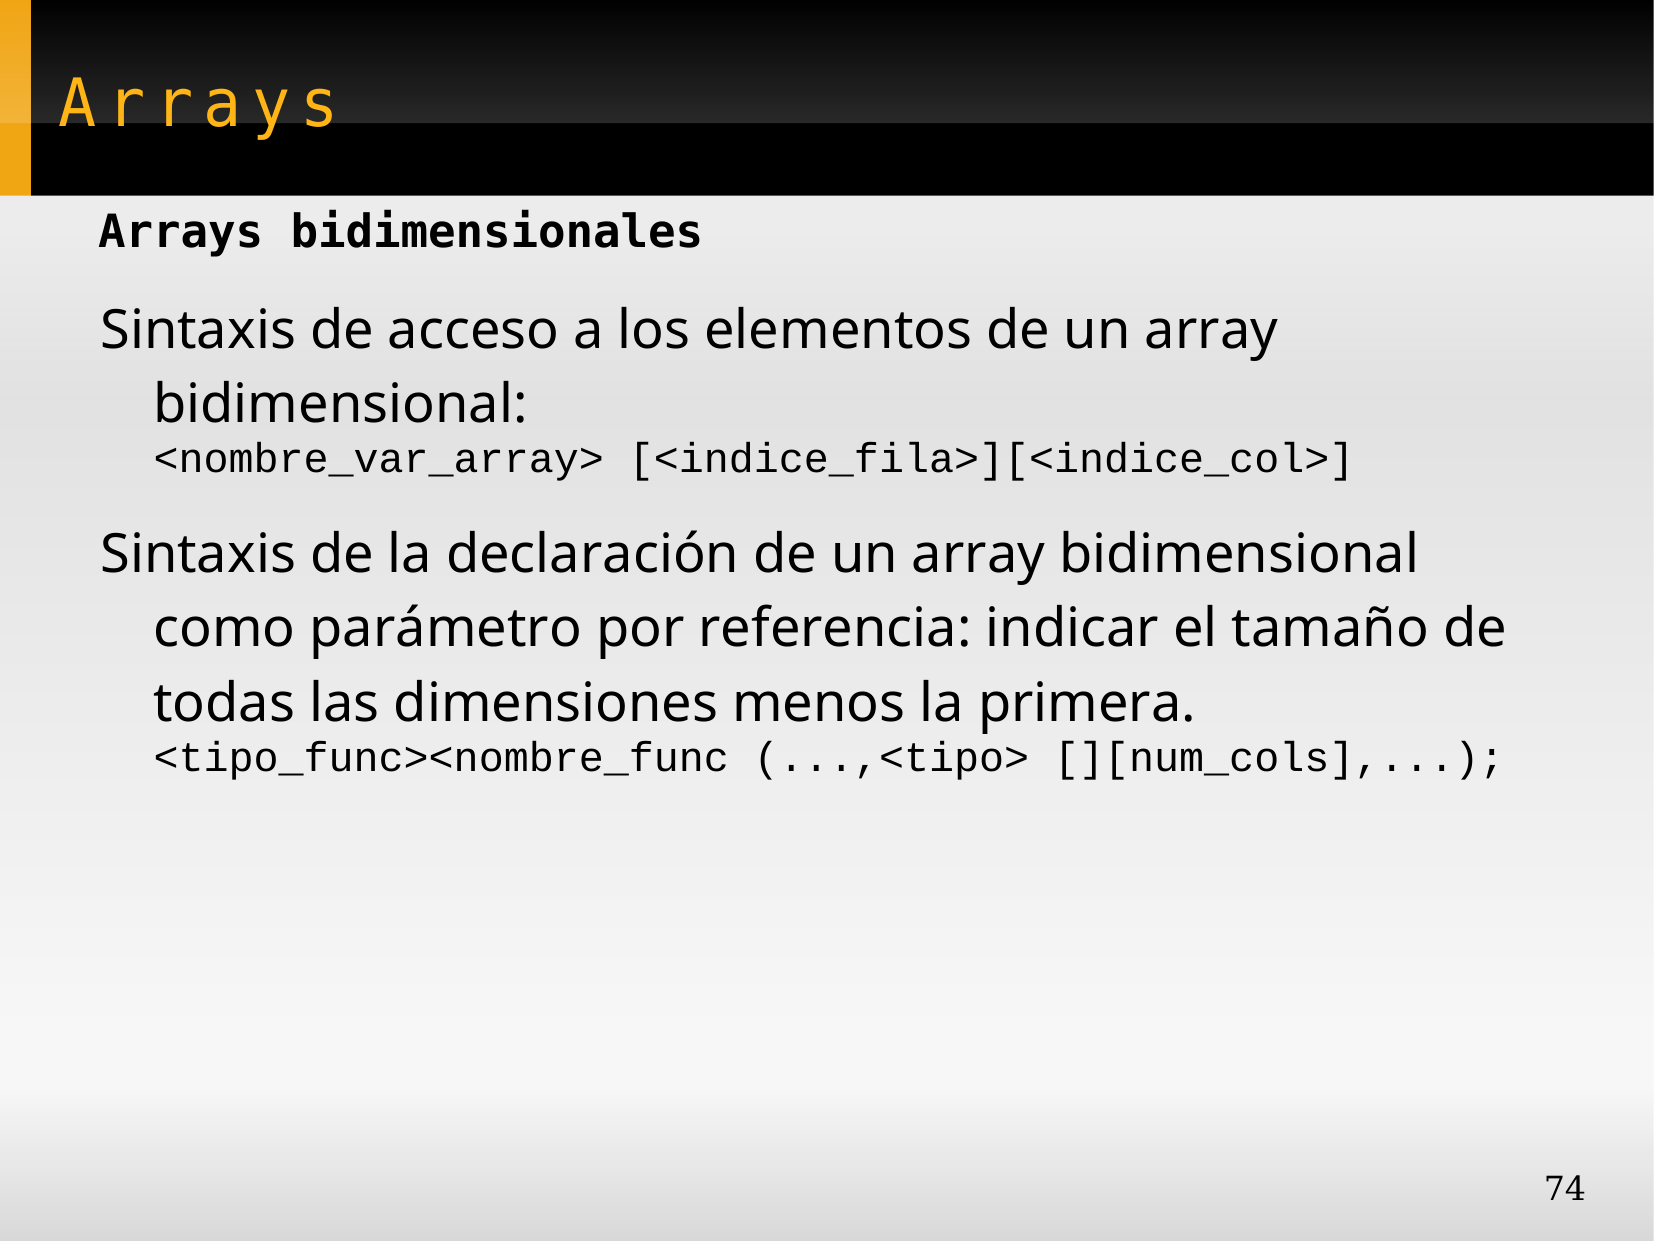

# Arrays
Arrays bidimensionales
Sintaxis de acceso a los elementos de un array bidimensional:
<nombre_var_array> [<indice_fila>][<indice_col>]
Sintaxis de la declaración de un array bidimensional como parámetro por referencia: indicar el tamaño de todas las dimensiones menos la primera.
<tipo_func><nombre_func (...,<tipo> [][num_cols],...);
74